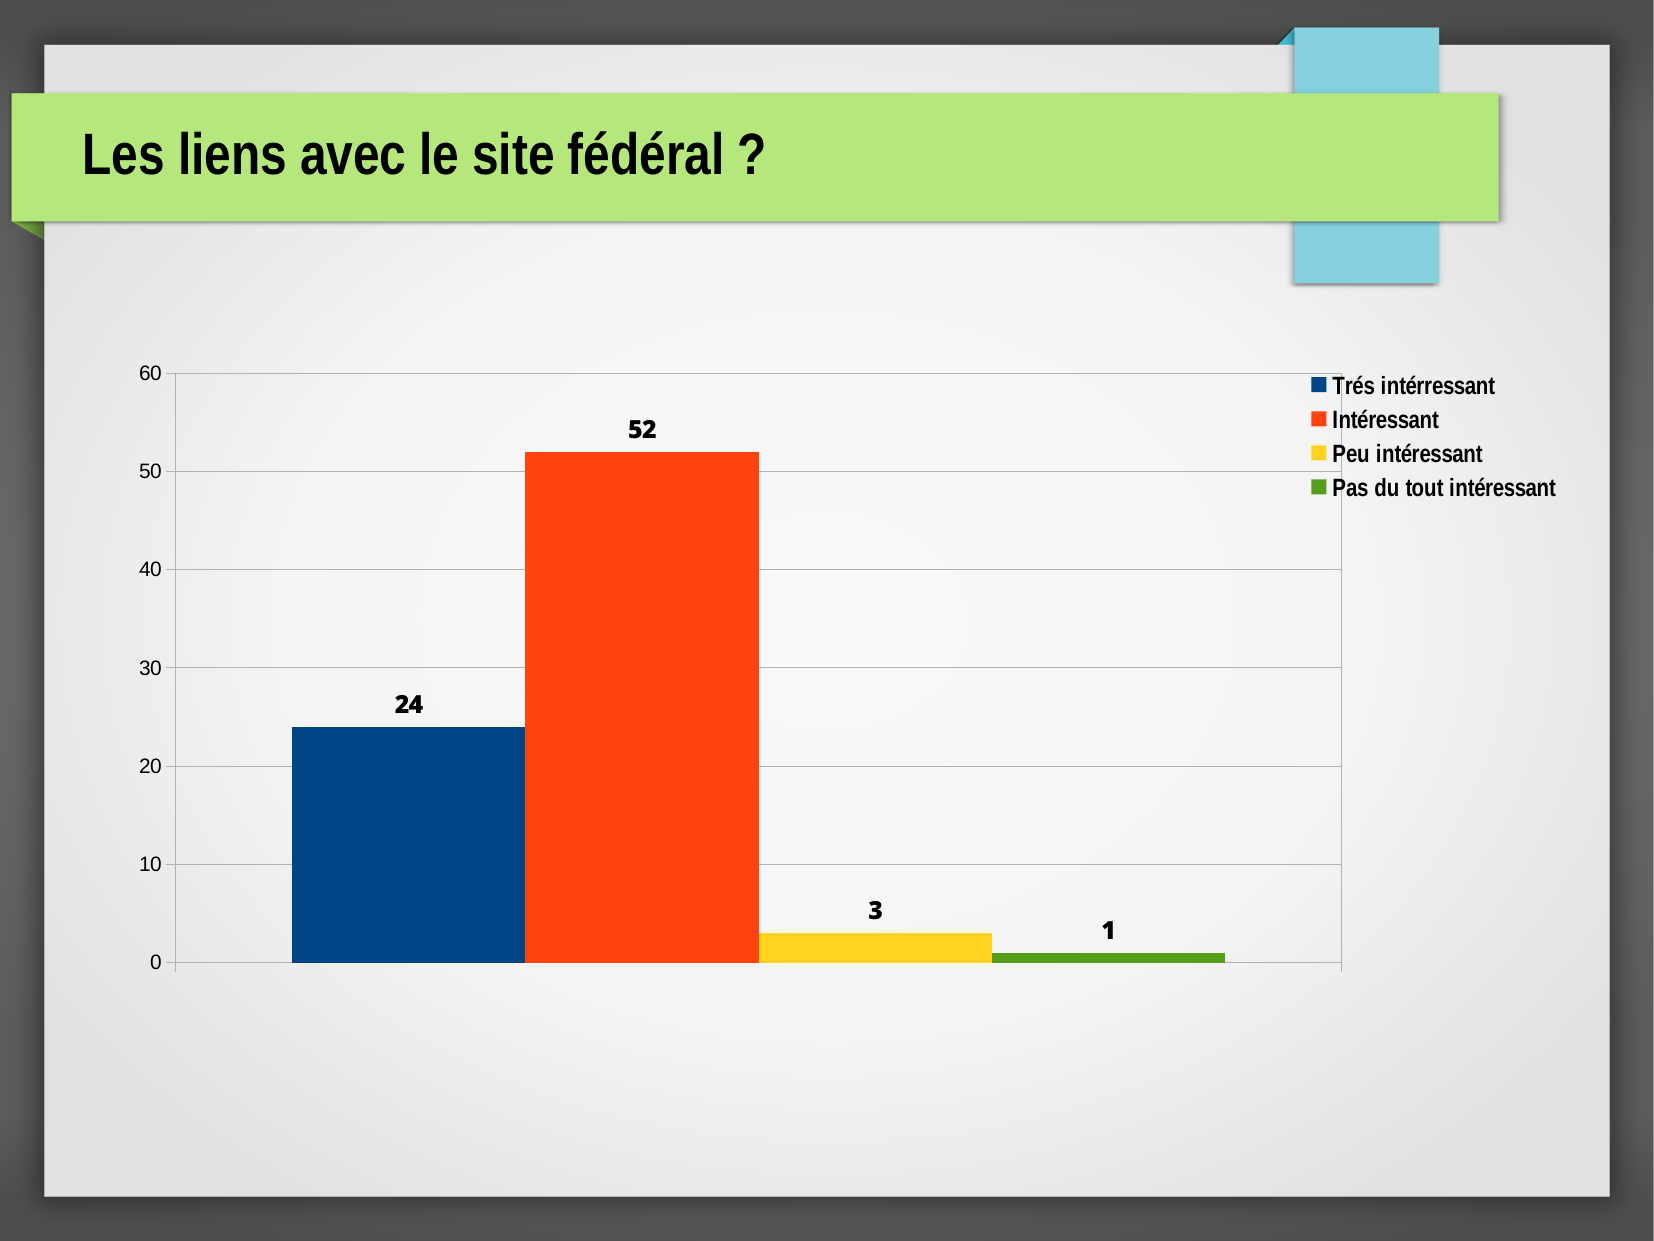

# Les liens avec le site fédéral ?
### Chart
| Category | Trés intérressant | Intéressant | Peu intéressant | Pas du tout intéressant |
|---|---|---|---|---|
| None | 24.0 | 52.0 | 3.0 | 1.0 |